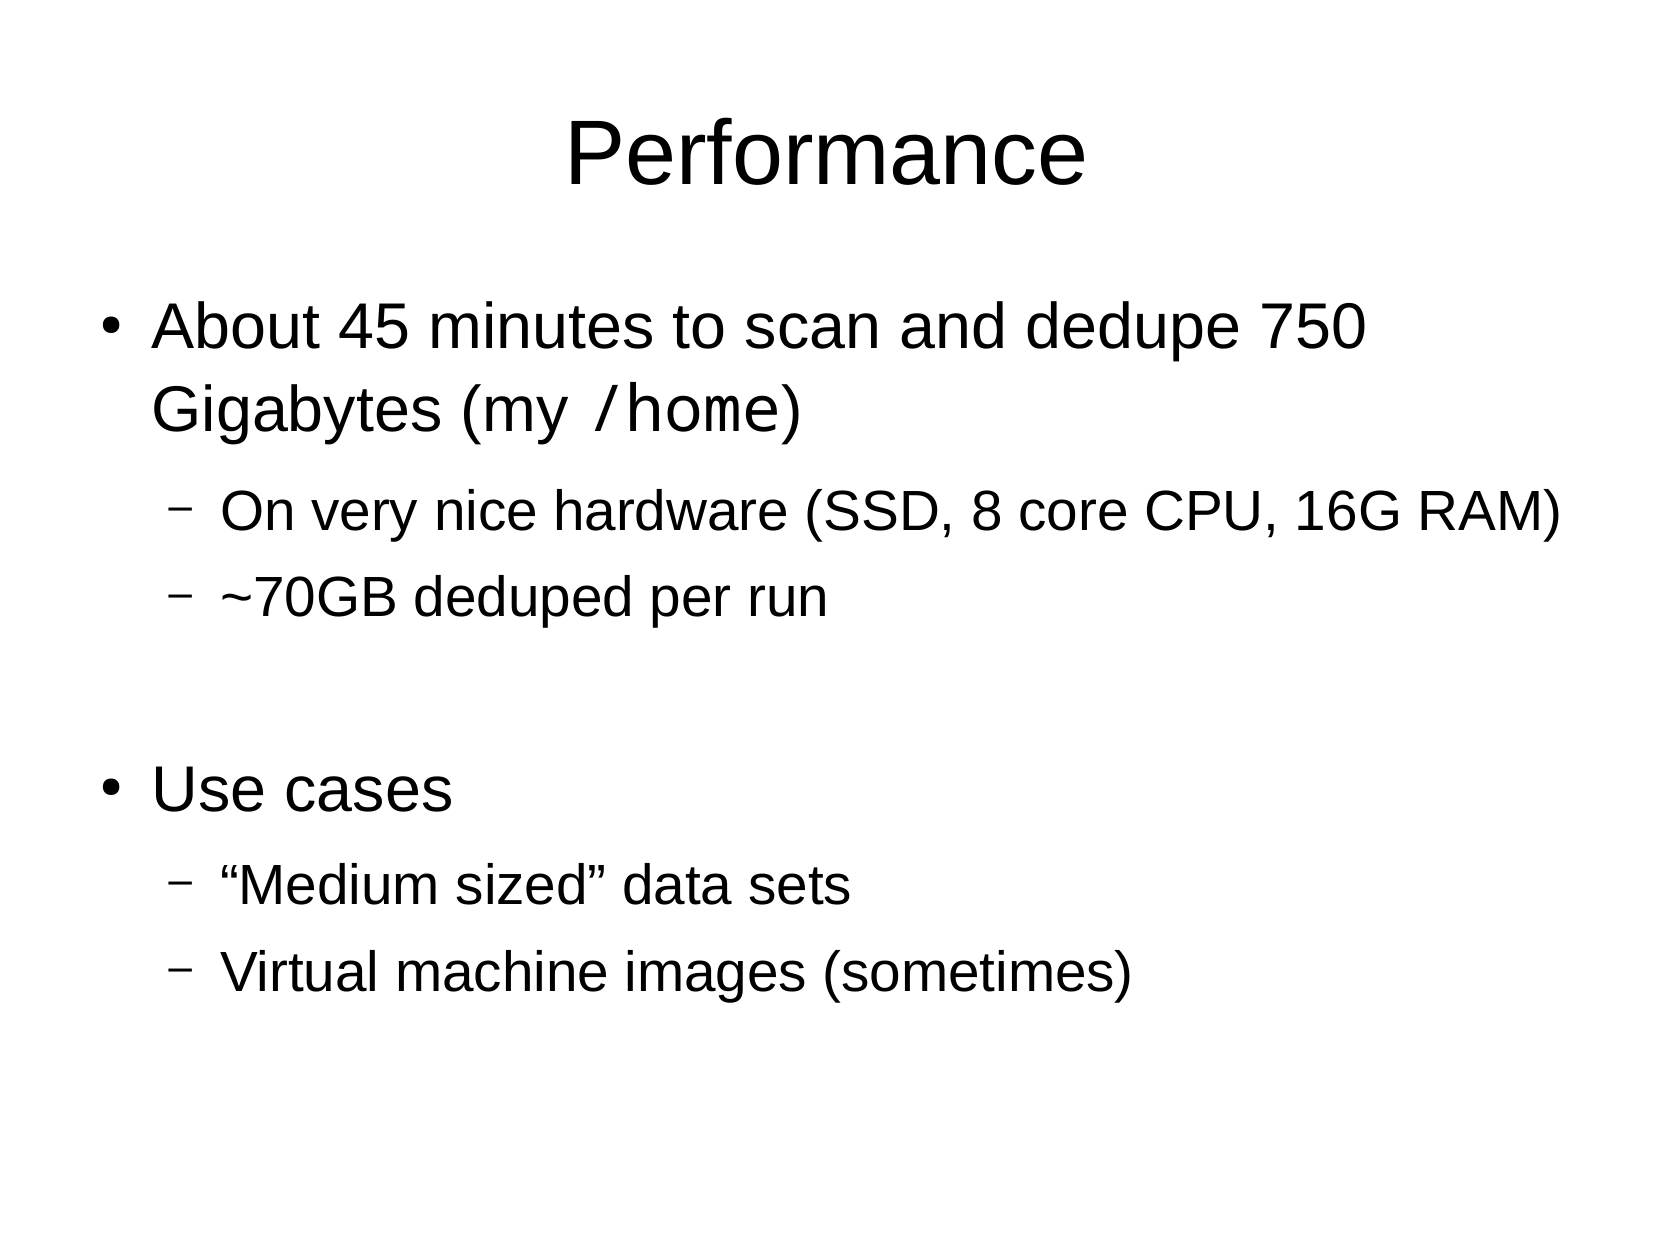

# Performance
About 45 minutes to scan and dedupe 750 Gigabytes (my /home)
On very nice hardware (SSD, 8 core CPU, 16G RAM)
~70GB deduped per run
Use cases
“Medium sized” data sets
Virtual machine images (sometimes)